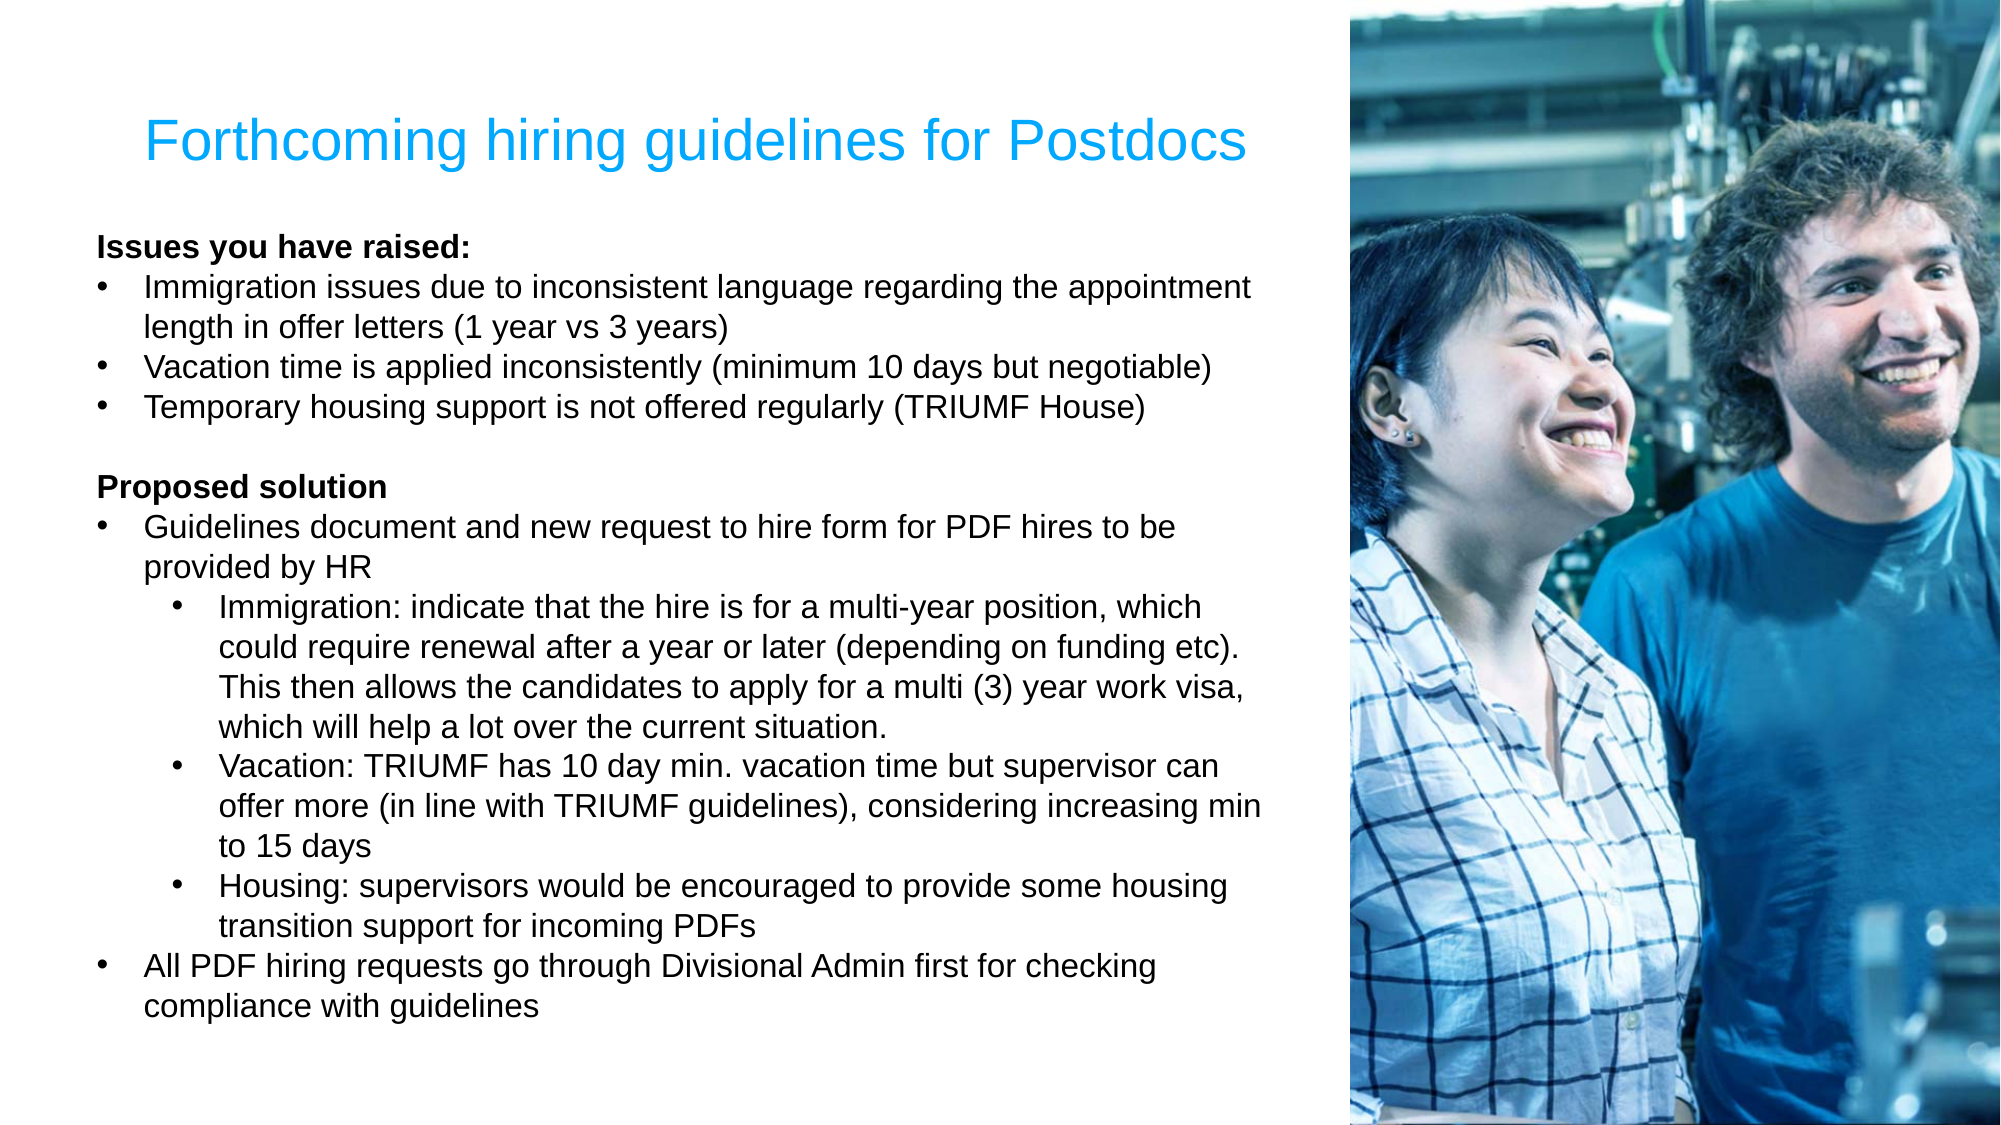

Forthcoming hiring guidelines for Postdocs
Issues you have raised:
Immigration issues due to inconsistent language regarding the appointment length in offer letters (1 year vs 3 years)
Vacation time is applied inconsistently (minimum 10 days but negotiable)
Temporary housing support is not offered regularly (TRIUMF House)
Proposed solution
Guidelines document and new request to hire form for PDF hires to be provided by HR
Immigration: indicate that the hire is for a multi-year position, which could require renewal after a year or later (depending on funding etc). This then allows the candidates to apply for a multi (3) year work visa, which will help a lot over the current situation.
Vacation: TRIUMF has 10 day min. vacation time but supervisor can offer more (in line with TRIUMF guidelines), considering increasing min to 15 days
Housing: supervisors would be encouraged to provide some housing transition support for incoming PDFs
All PDF hiring requests go through Divisional Admin first for checking compliance with guidelines